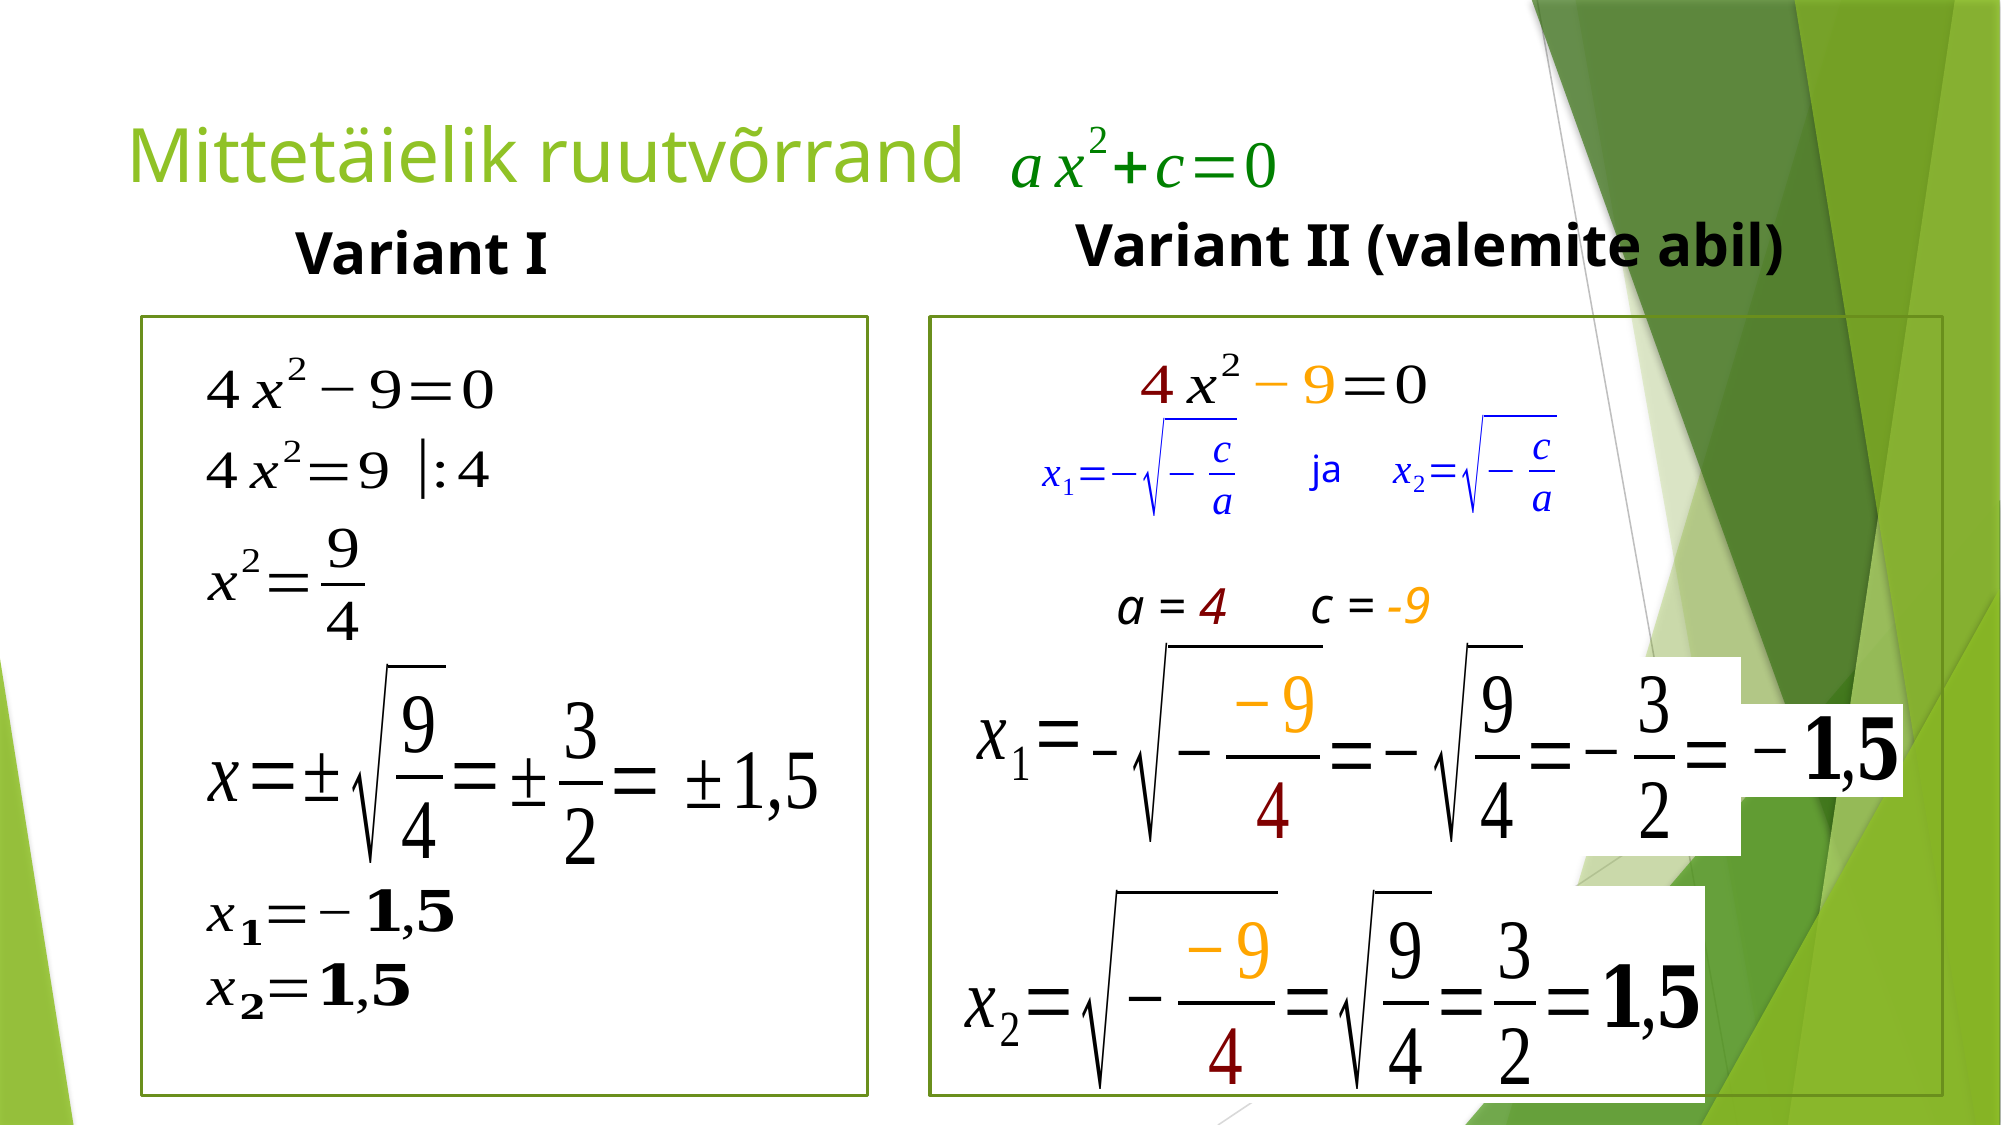

# Mittetäielik ruutvõrrand
Variant II (valemite abil)
Variant I
 ja
c = -9
a = 4